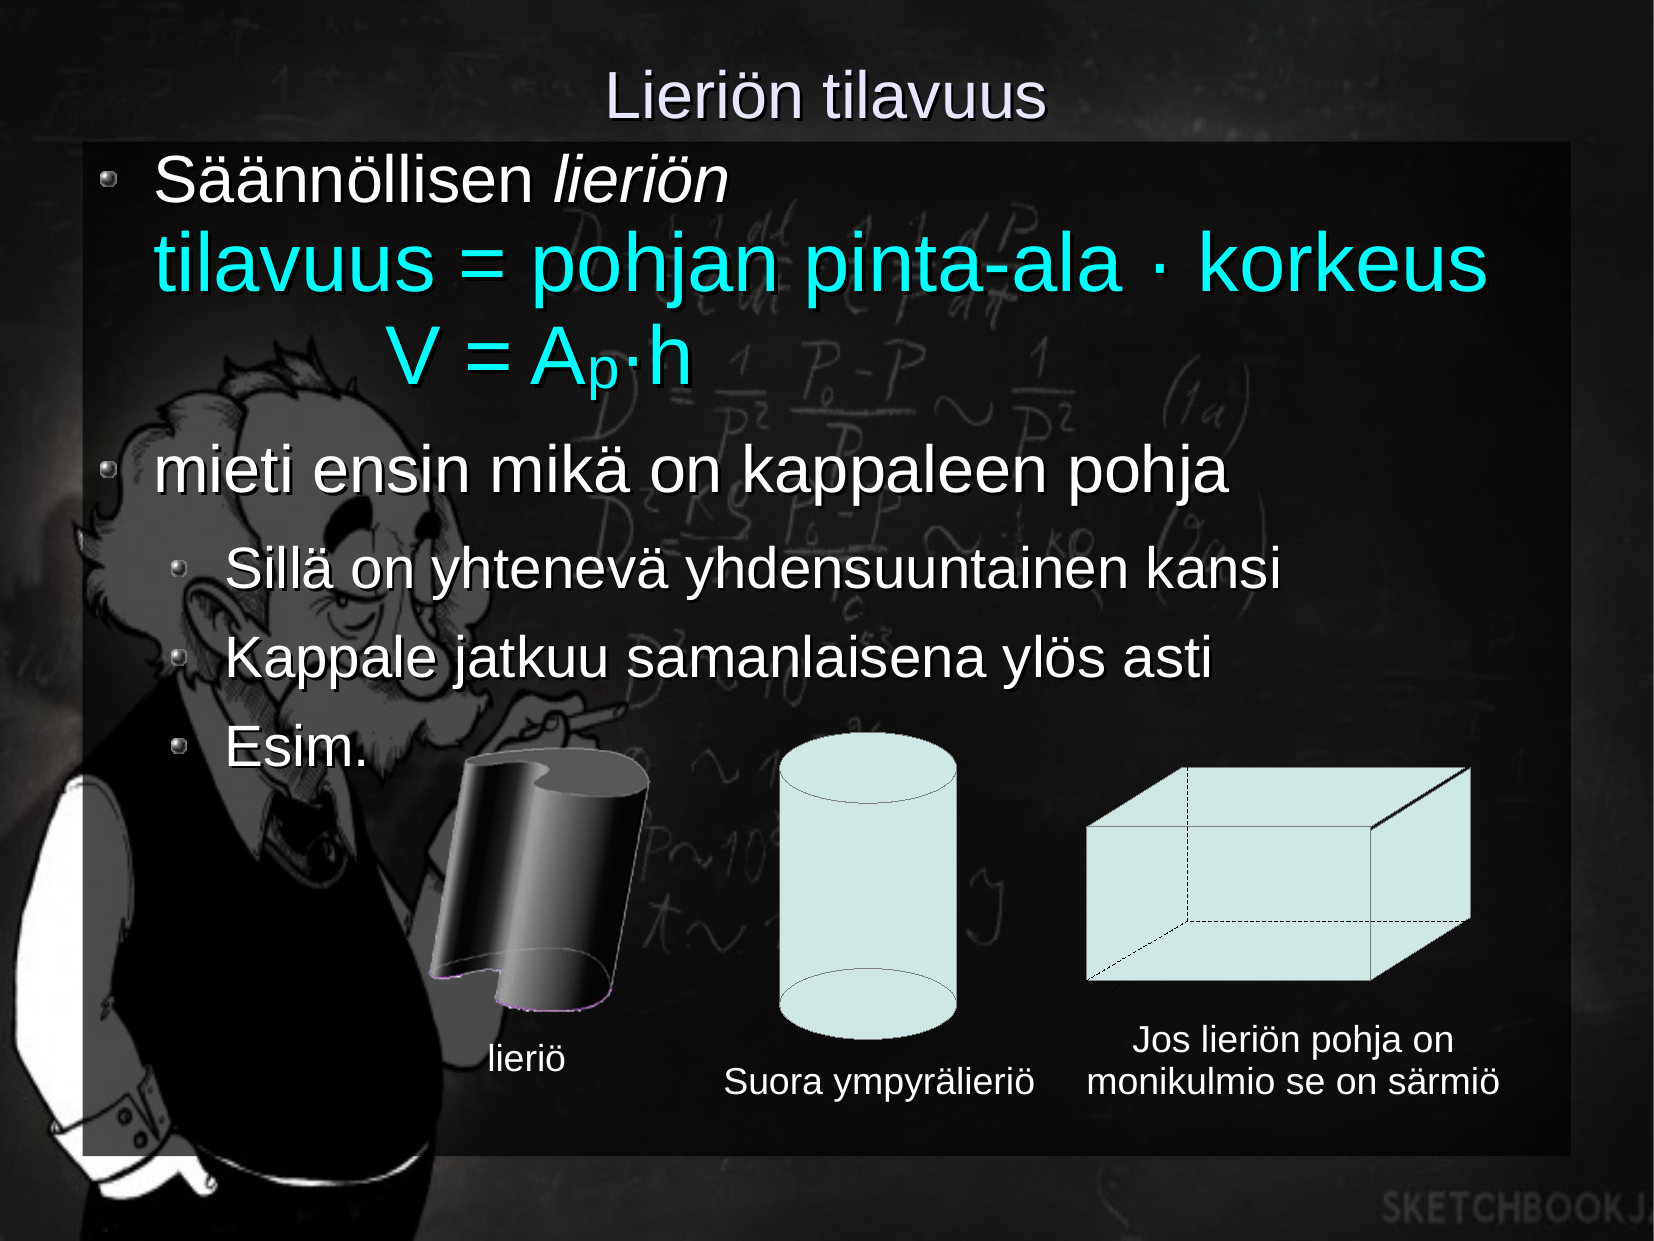

# Lieriön tilavuus
Säännöllisen lieriön
tilavuus = pohjan pinta-ala · korkeus
 V = Ap·h
mieti ensin mikä on kappaleen pohja
Sillä on yhtenevä yhdensuuntainen kansi
Kappale jatkuu samanlaisena ylös asti
Esim.
lieriö
Suora ympyrälieriö
Jos lieriön pohja on monikulmio se on särmiö